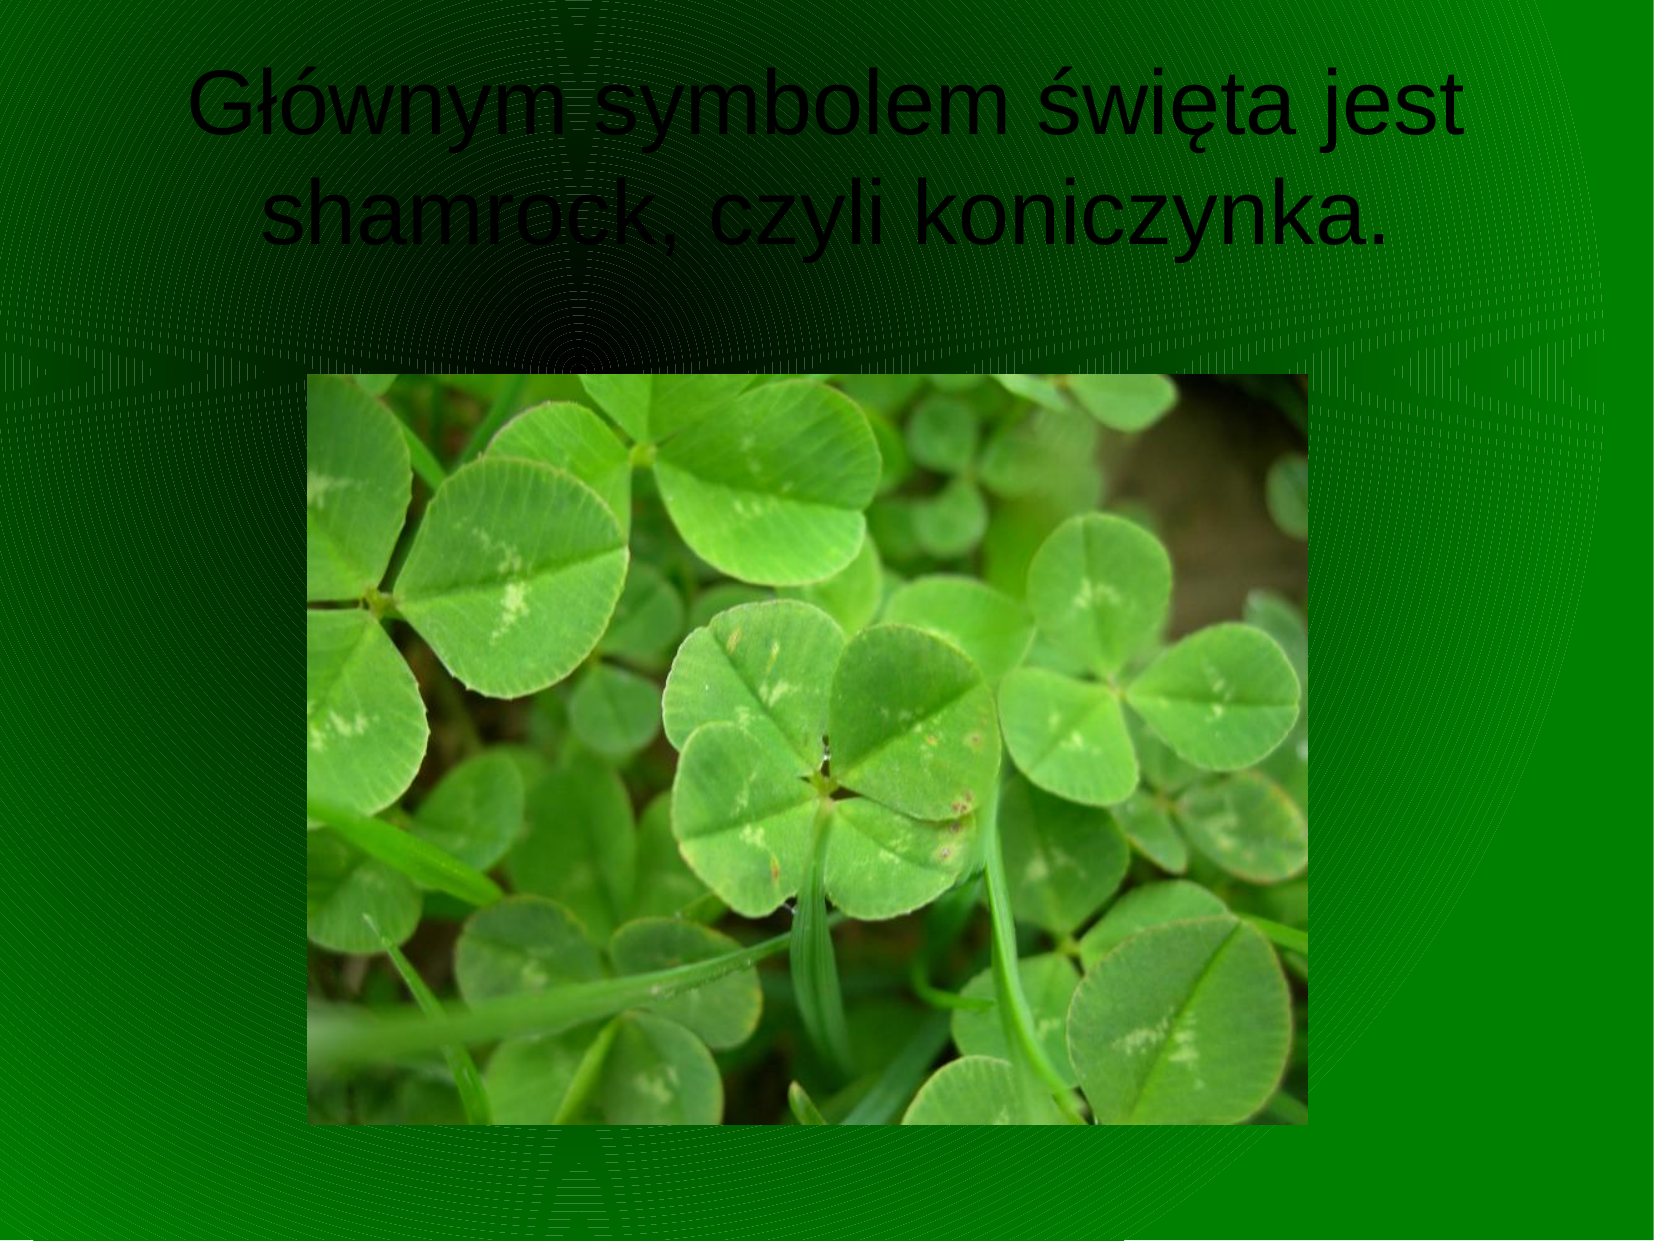

# Głównym symbolem święta jest shamrock, czyli koniczynka.